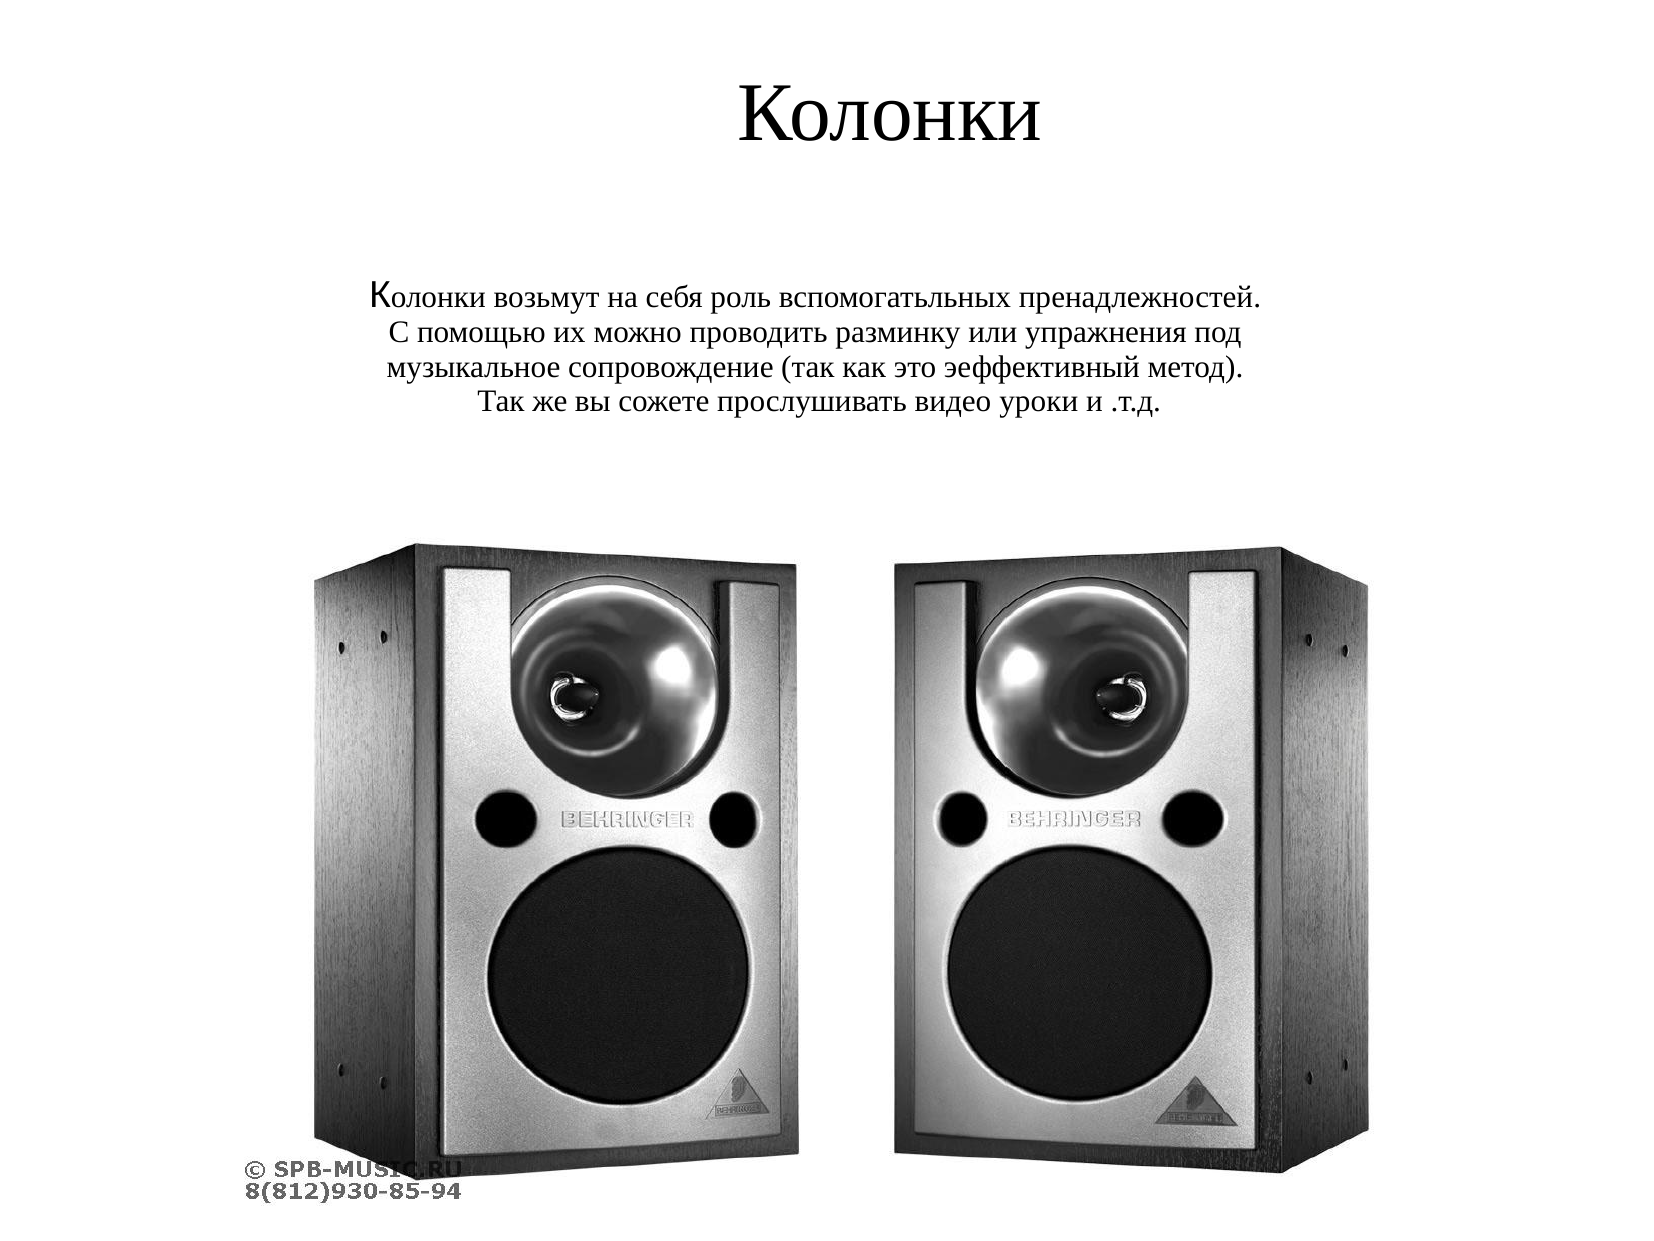

Колонки
Колонки возьмут на себя роль вспомогатьльных пренадлежностей.
 С помощью их можно проводить разминку или упражнения под
музыкальное сопровождение (так как это эеффективный метод).
 Так же вы сожете прослушивать видео уроки и .т.д.